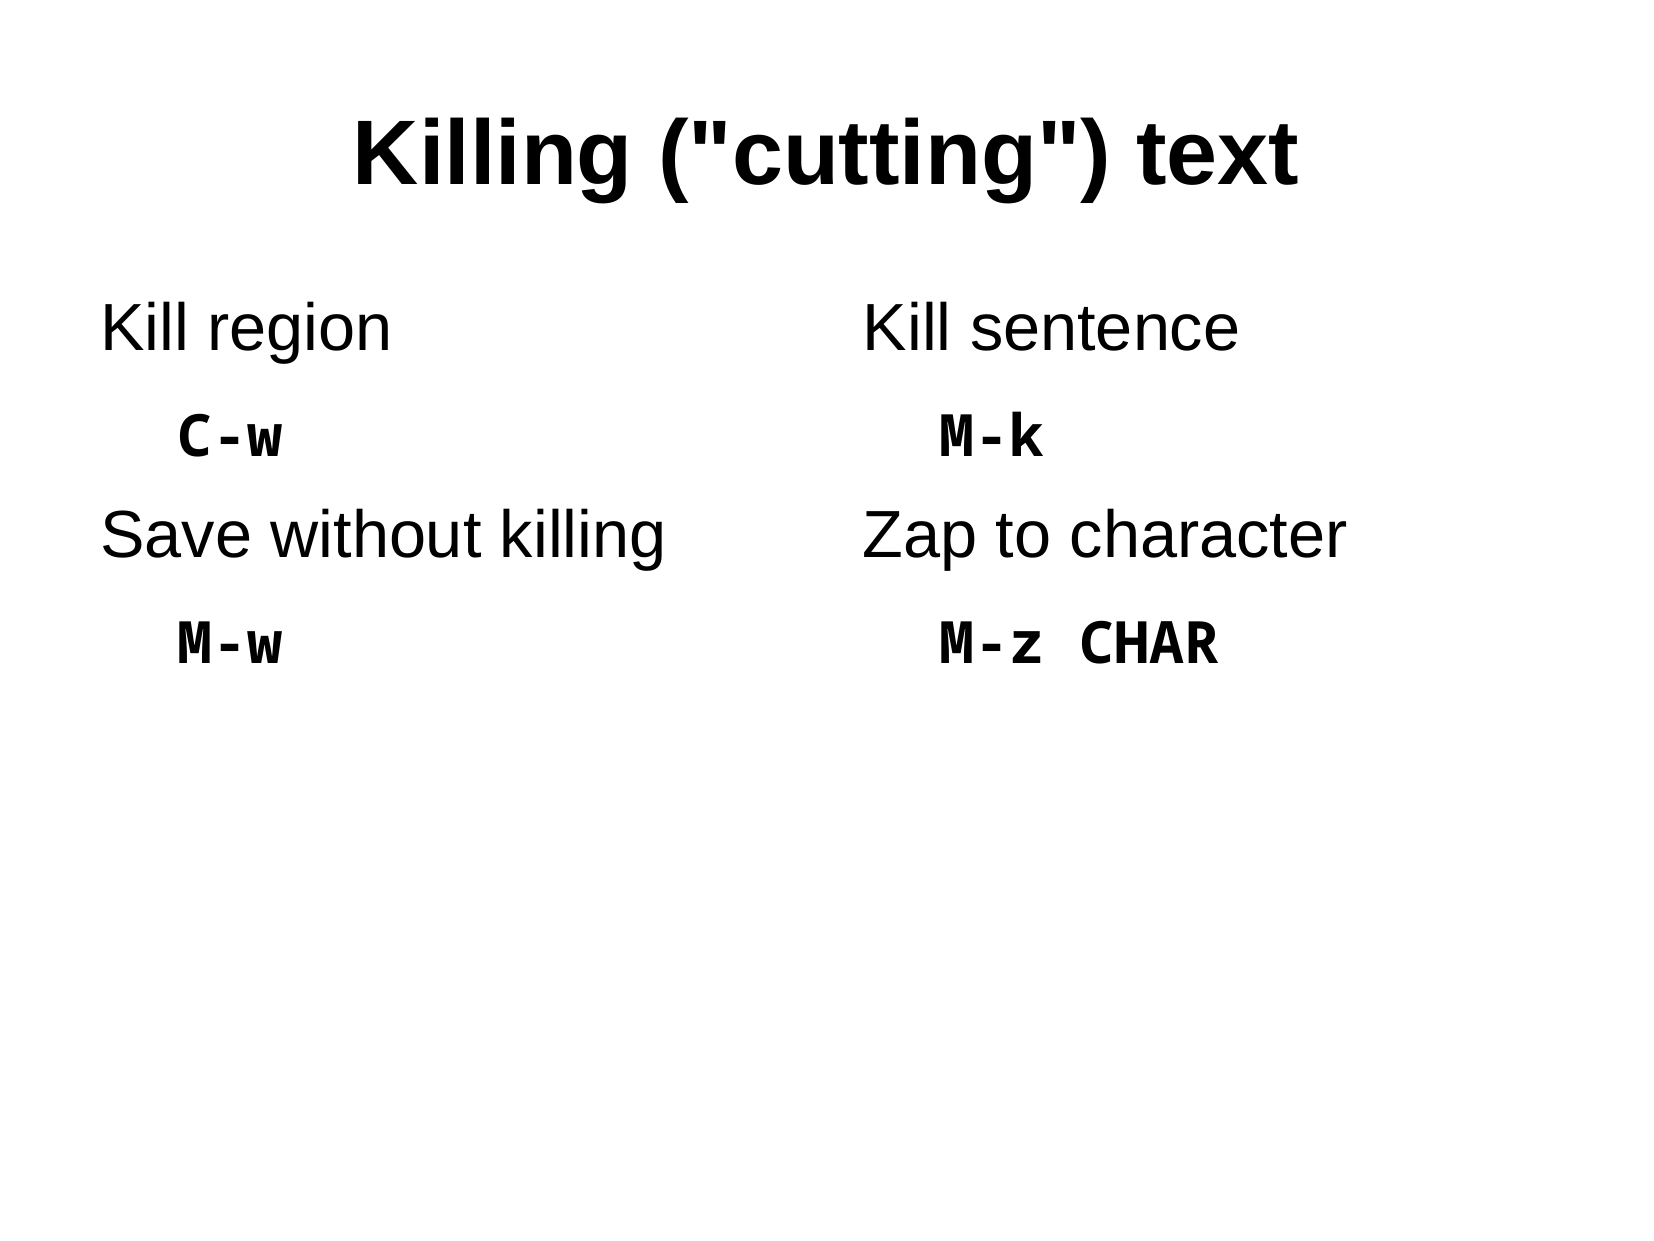

# Killing ("cutting") text
Kill region
C-w
Save without killing
M-w
Kill sentence
M-k
Zap to character
M-z CHAR